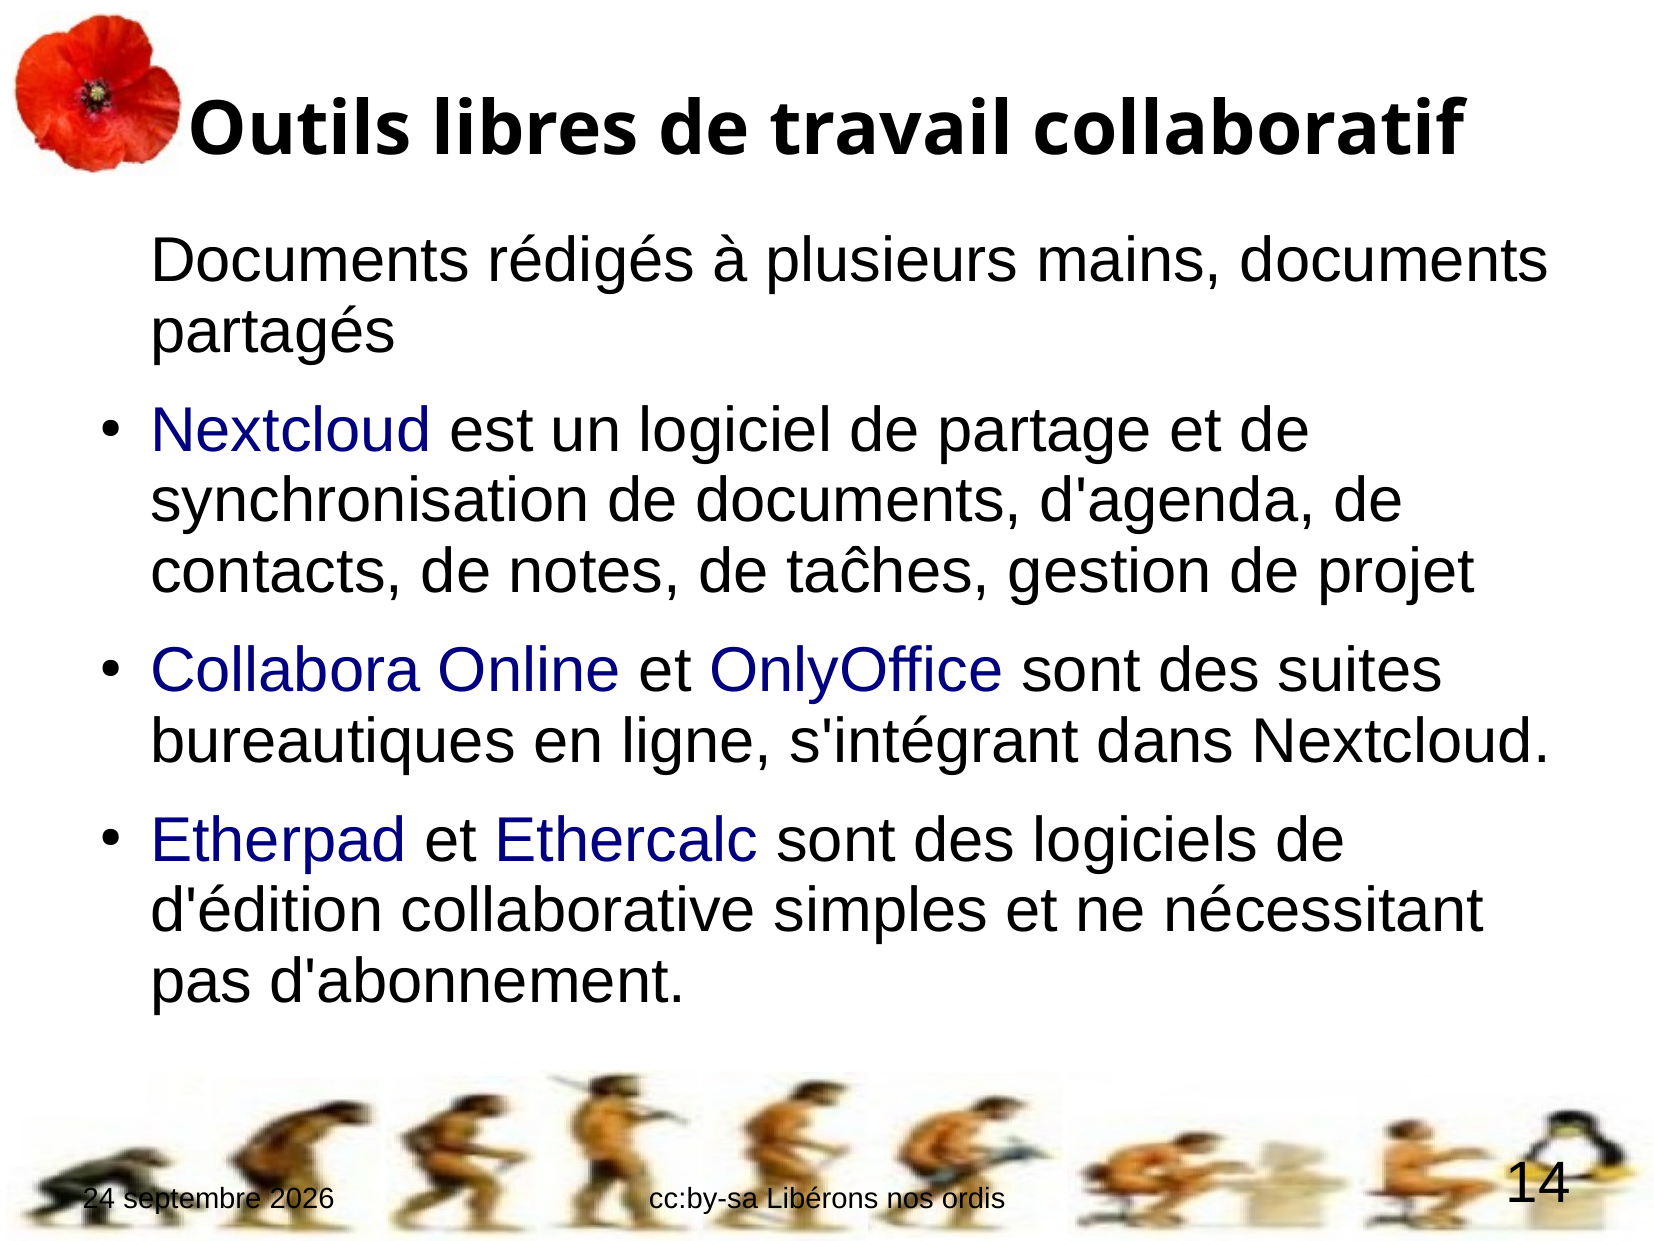

# Outils libres de travail collaboratif
Documents rédigés à plusieurs mains, documents partagés
Nextcloud est un logiciel de partage et de synchronisation de documents, d'agenda, de contacts, de notes, de taĉhes, gestion de projet
Collabora Online et OnlyOffice sont des suites bureautiques en ligne, s'intégrant dans Nextcloud.
Etherpad et Ethercalc sont des logiciels de d'édition collaborative simples et ne nécessitant pas d'abonnement.